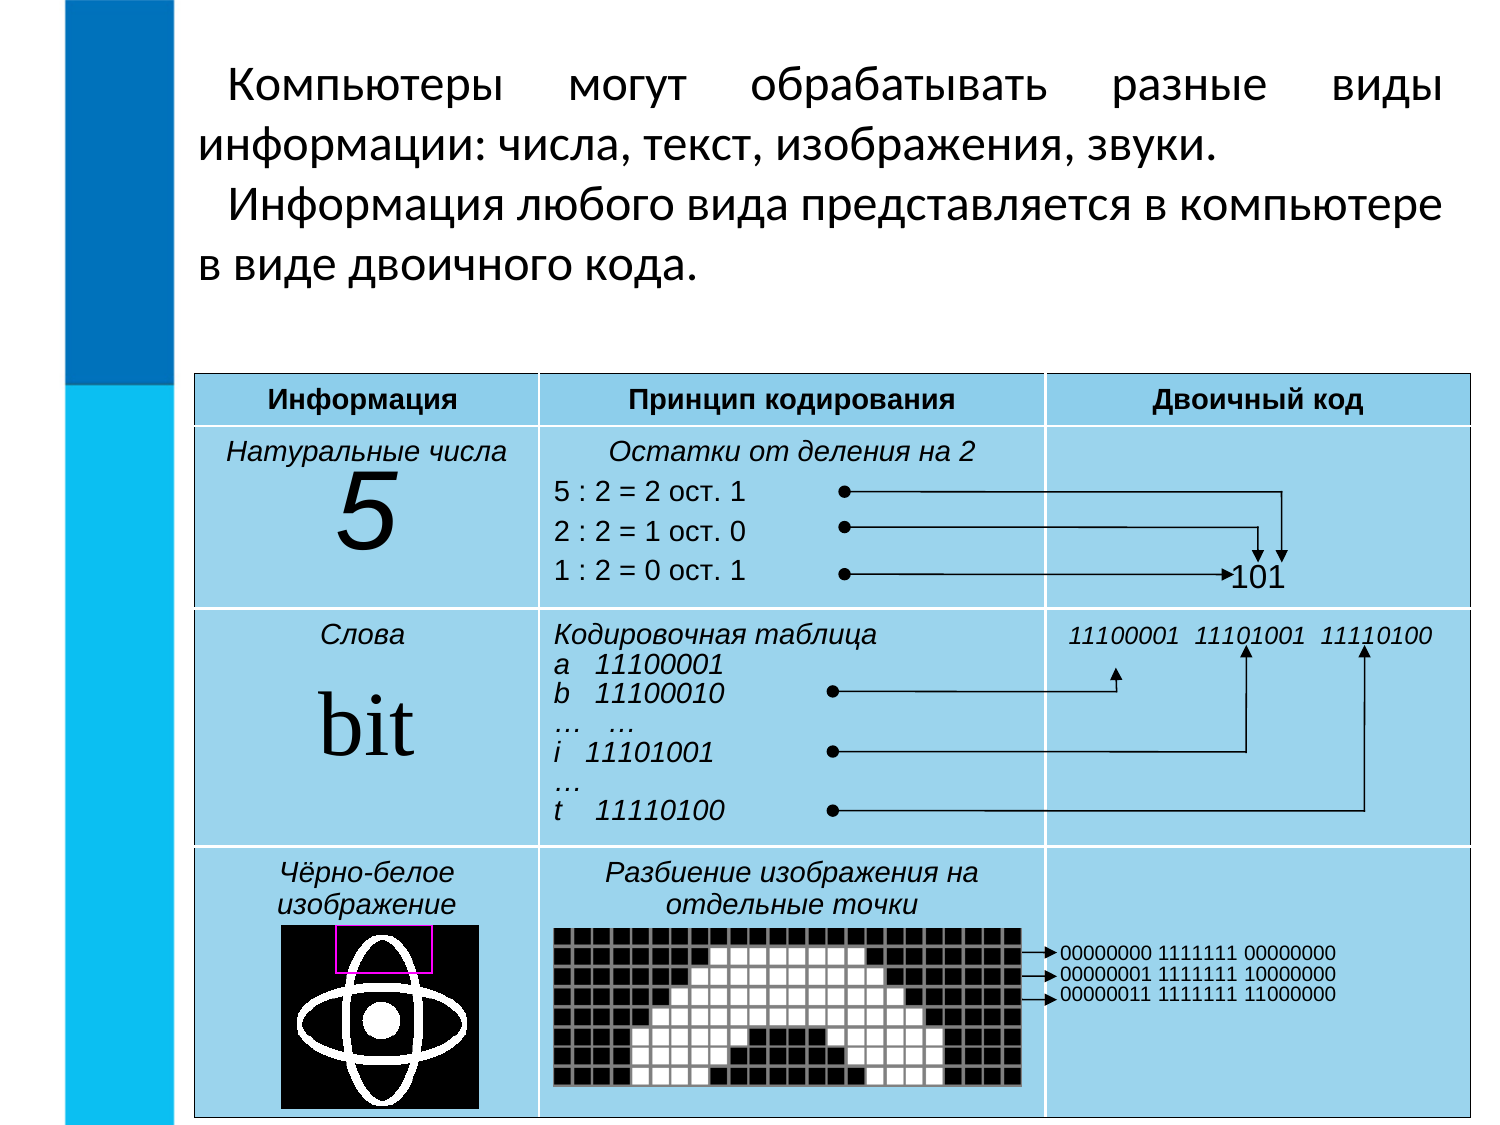

Компьютеры могут обрабатывать разные виды информации: числа, текст, изображения, звуки.
Информация любого вида представляется в компьютере в виде двоичного кода.
| Информация | Принцип кодирования | Двоичный код |
| --- | --- | --- |
| Натуральные числа 5 | Остатки от деления на 2 5 : 2 = 2 ост. 1 2 : 2 = 1 ост. 0 1 : 2 = 0 ост. 1 | 101 |
| Слова bit | Кодировочная таблица a 11100001 b 11100010 … … i 11101001 … t 11110100 | 11100001 11101001 11110100 |
| Чёрно-белое изображение | Разбиение изображения на отдельные точки | 00000000 1111111 00000000 00000001 1111111 10000000 00000011 1111111 11000000 |